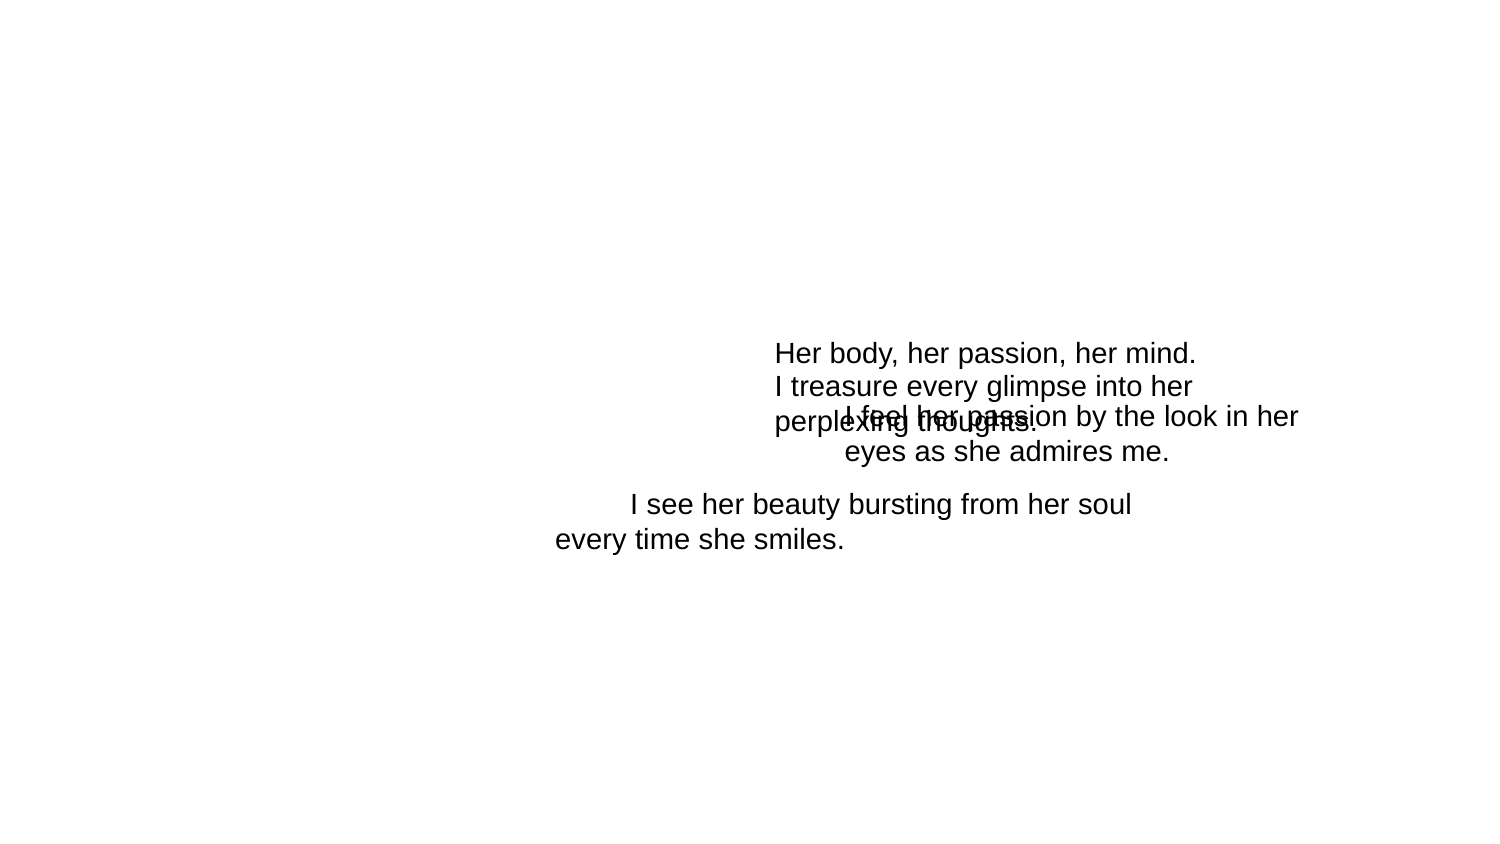

Her body, her passion, her mind.
I treasure every glimpse into her perplexing thoughts.
I feel her passion by the look in her eyes as she admires me.
I see her beauty bursting from her soul every time she smiles.